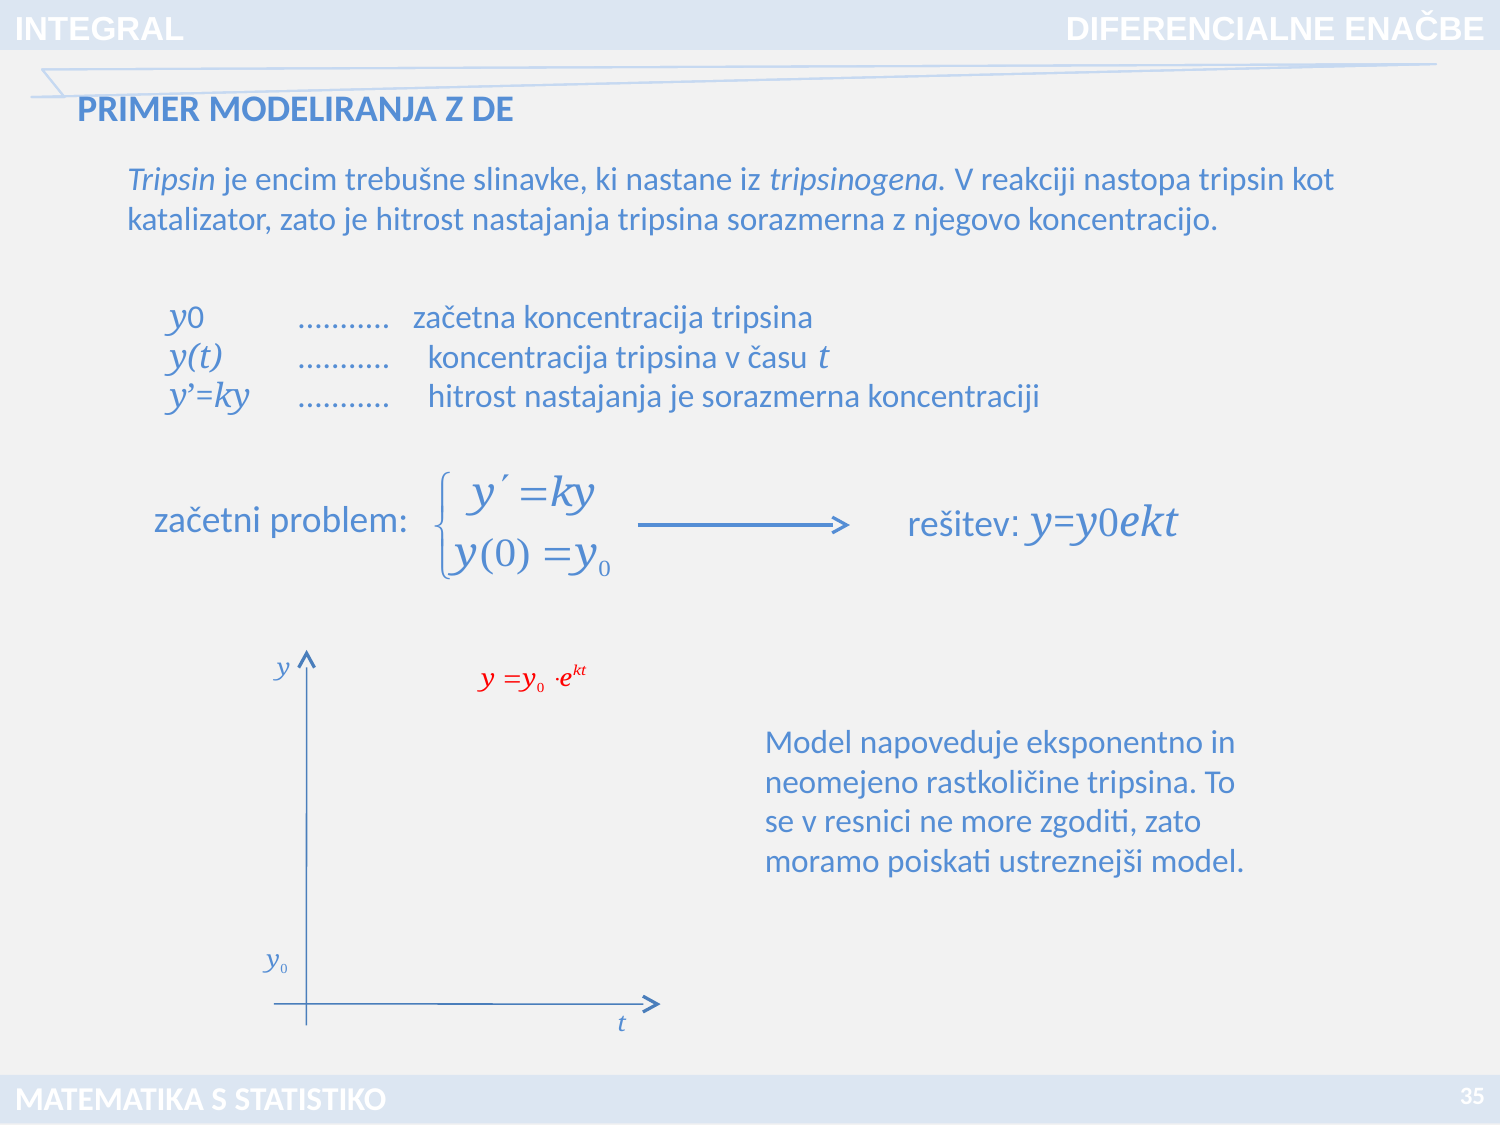

INTEGRAL
DIFERENCIALNE ENAČBE
PRIMER MODELIRANJA Z DE
Tripsin je encim trebušne slinavke, ki nastane iz tripsinogena. V reakciji nastopa tripsin kot katalizator, zato je hitrost nastajanja tripsina sorazmerna z njegovo koncentracijo.
 y0 	 ........... začetna koncentracija tripsina
 y(t) 	 ........... koncentracija tripsina v času t
 y’=ky 	 ........... hitrost nastajanja je sorazmerna koncentraciji
začetni problem:
rešitev: y=y0ekt
Model napoveduje eksponentno in neomejeno rastkoličine tripsina. To se v resnici ne more zgoditi, zato moramo poiskati ustreznejši model.
MATEMATIKA S STATISTIKO